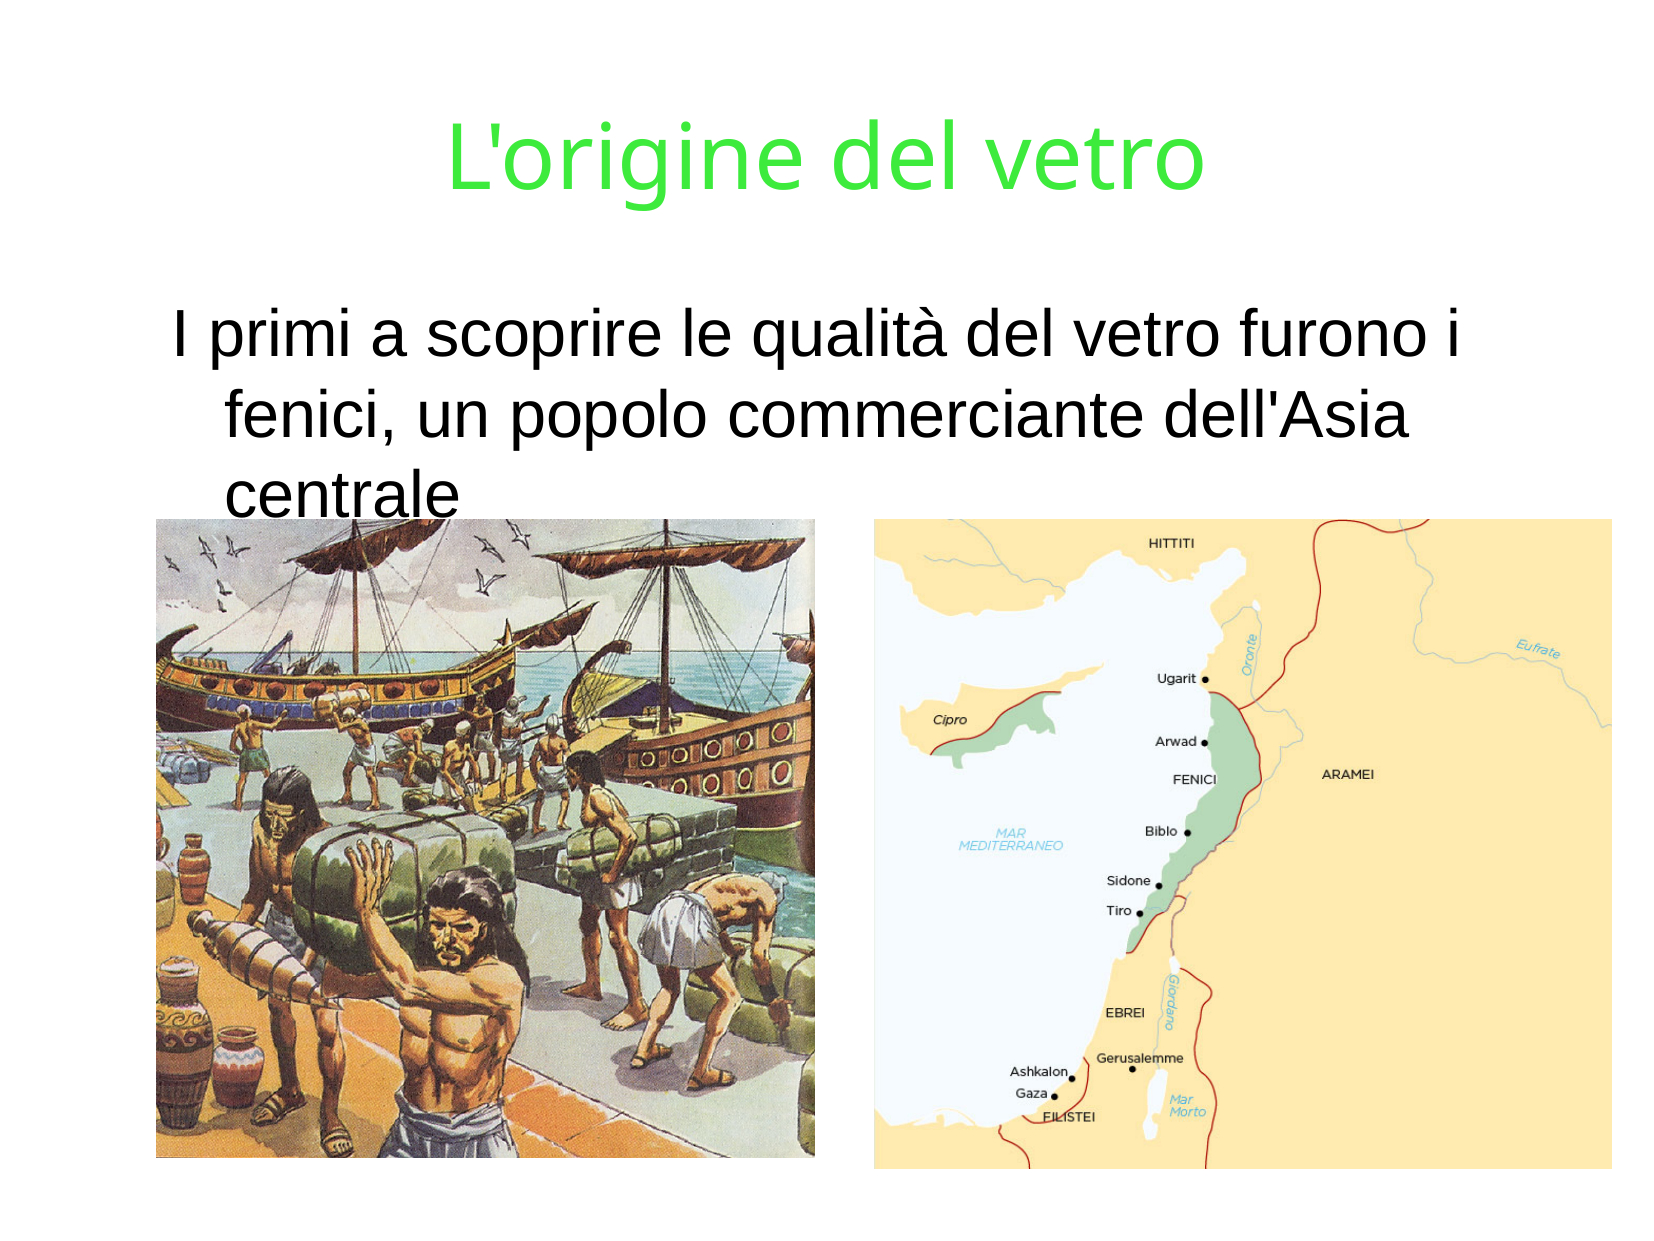

# L'origine del vetro
I primi a scoprire le qualità del vetro furono i fenici, un popolo commerciante dell'Asia centrale